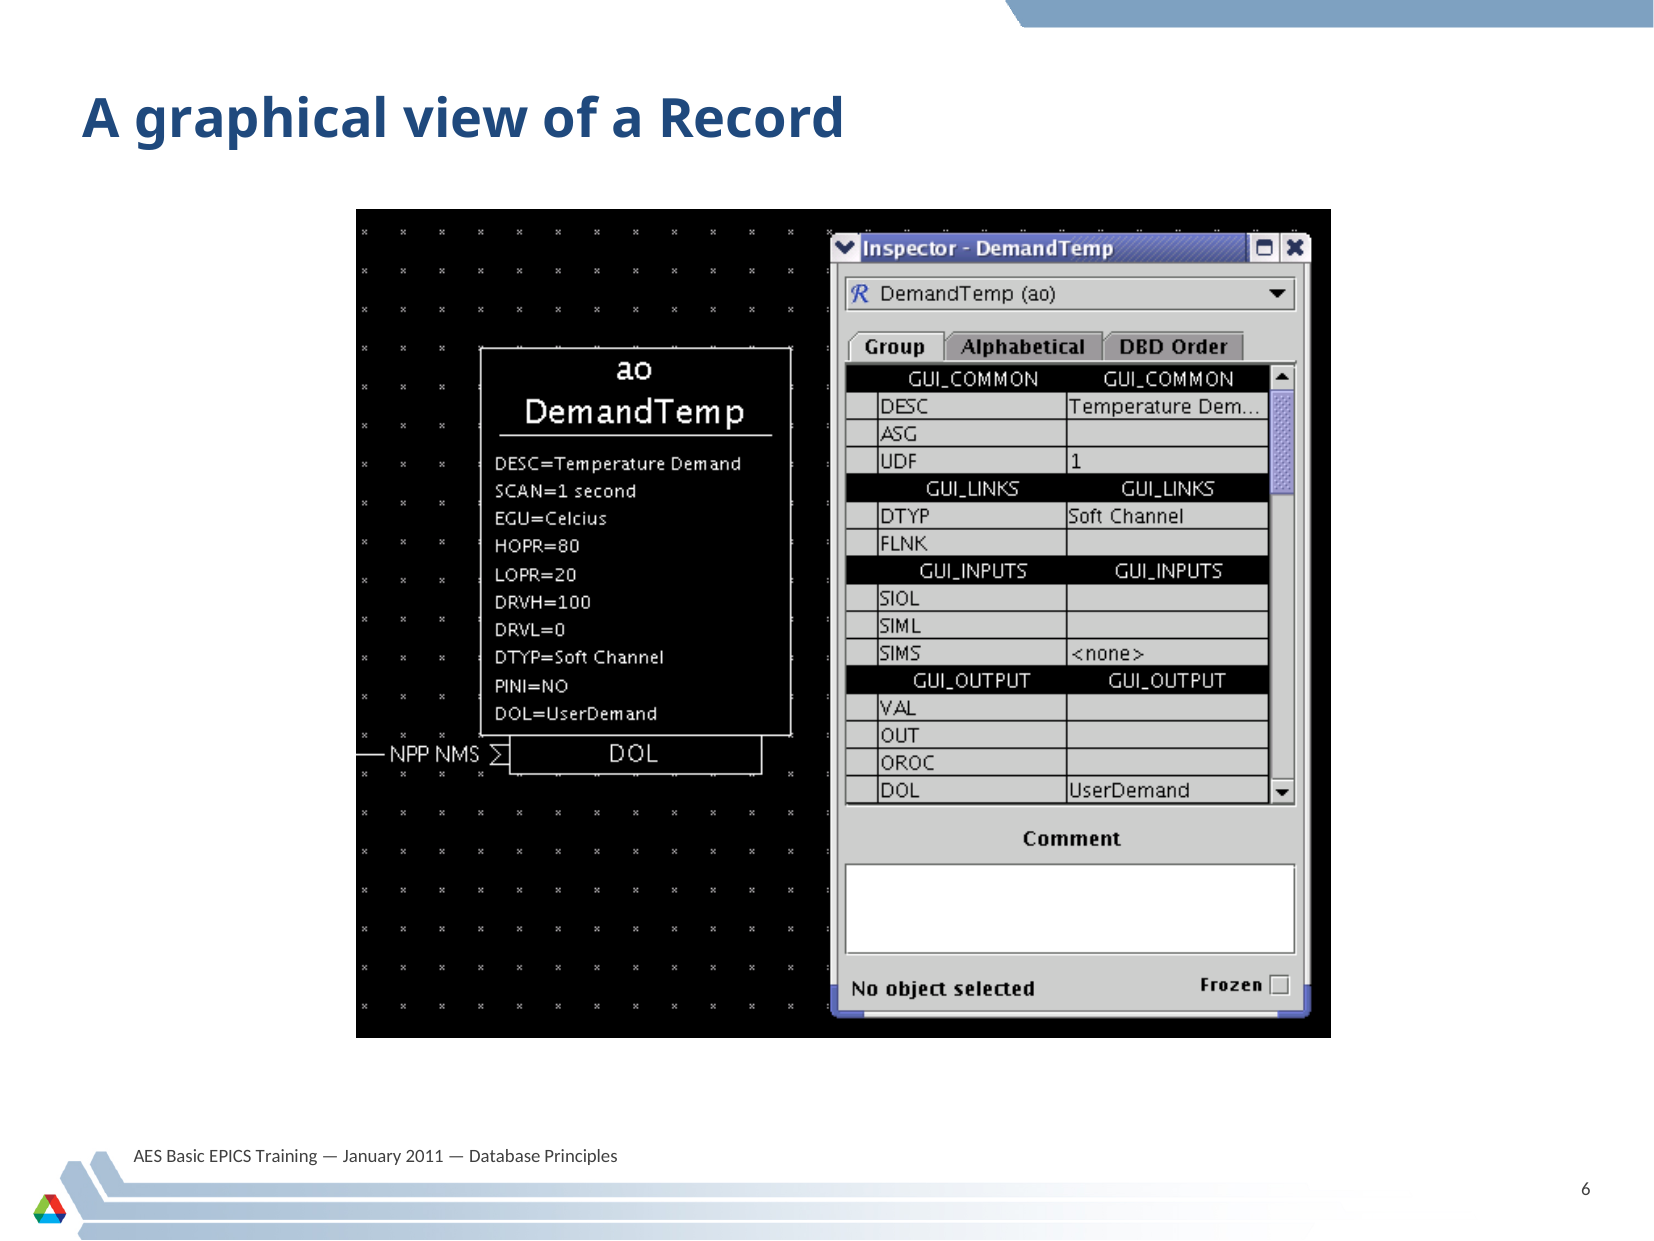

# A graphical view of a Record
AES Basic EPICS Training — January 2011 — Database Principles
6